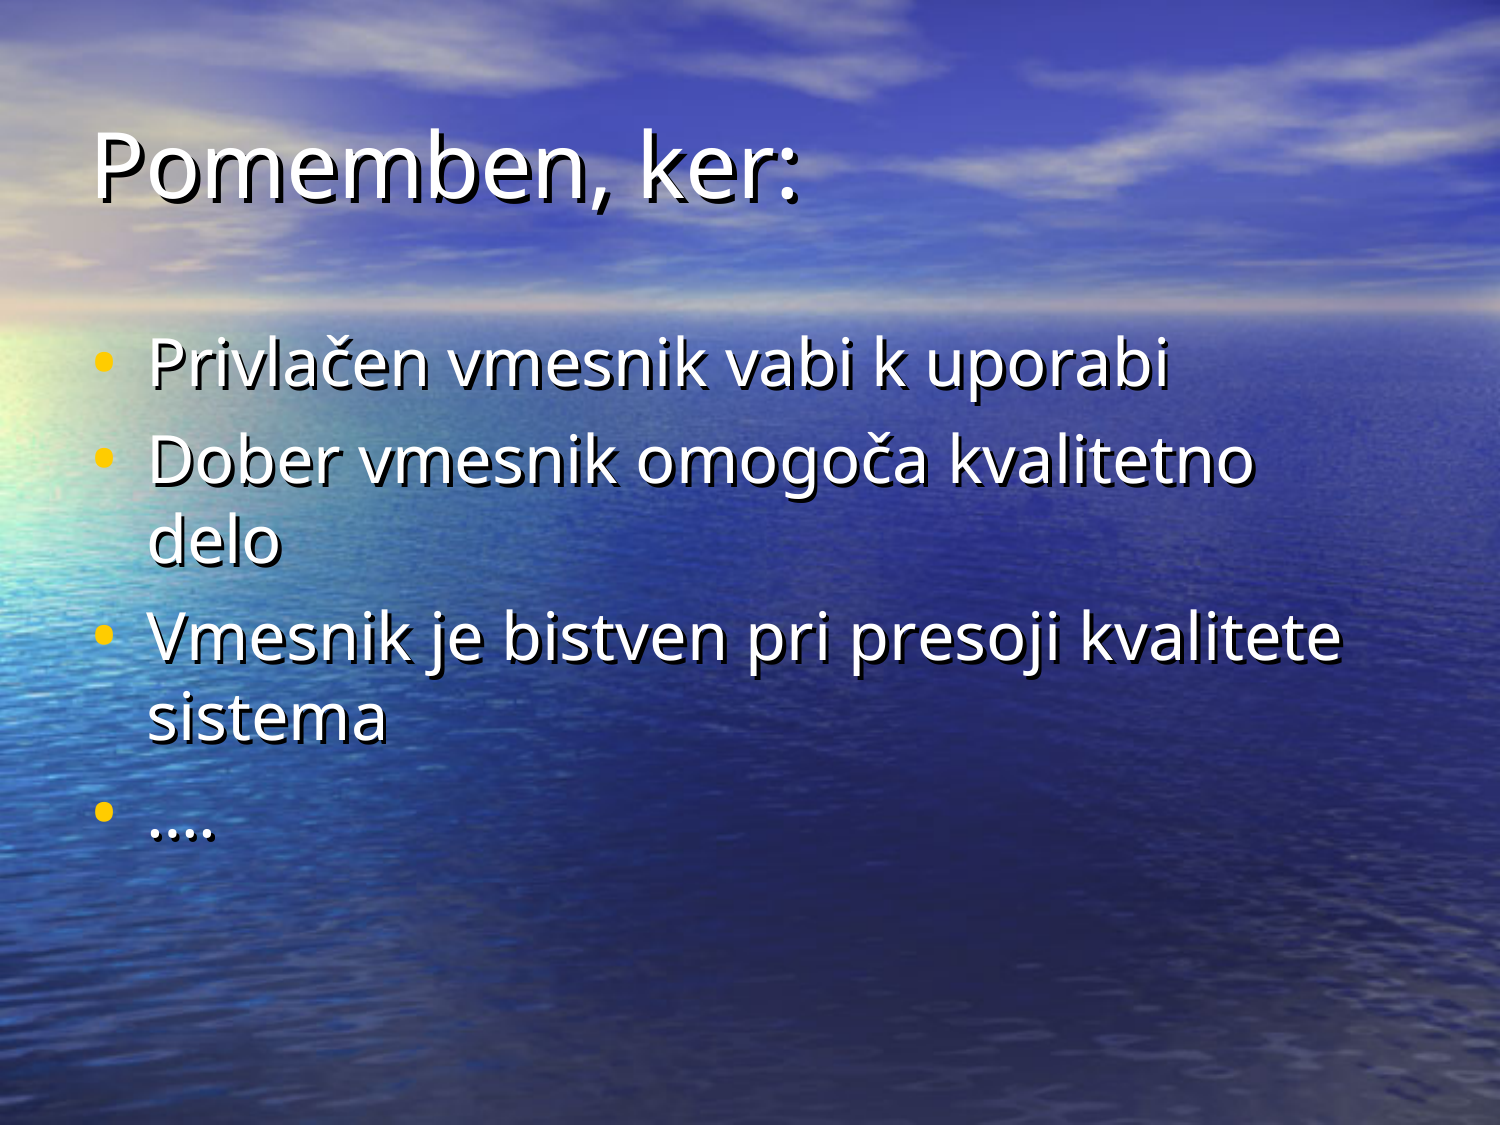

# Pomemben, ker:
Privlačen vmesnik vabi k uporabi
Dober vmesnik omogoča kvalitetno delo
Vmesnik je bistven pri presoji kvalitete sistema
….